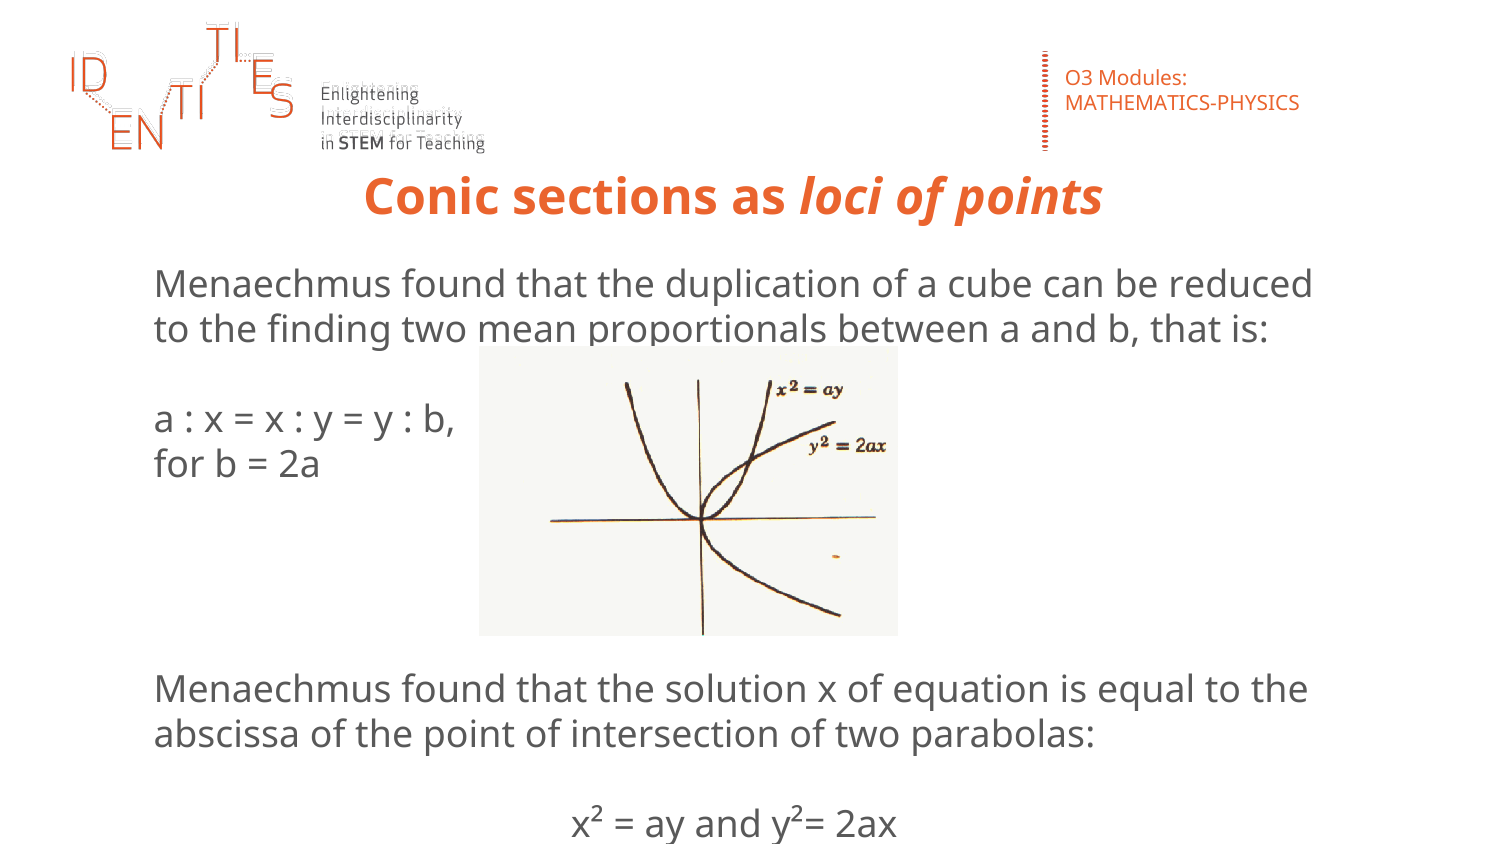

O3 Modules:
MATHEMATICS-PHYSICS
Conic sections as loci of points
Menaechmus found that the duplication of a cube can be reduced to the finding two mean proportionals between a and b, that is:
a : x = x : y = y : b,
for b = 2a
Menaechmus found that the solution x of equation is equal to the
abscissa of the point of intersection of two parabolas:
x² = ay and y²= 2ax